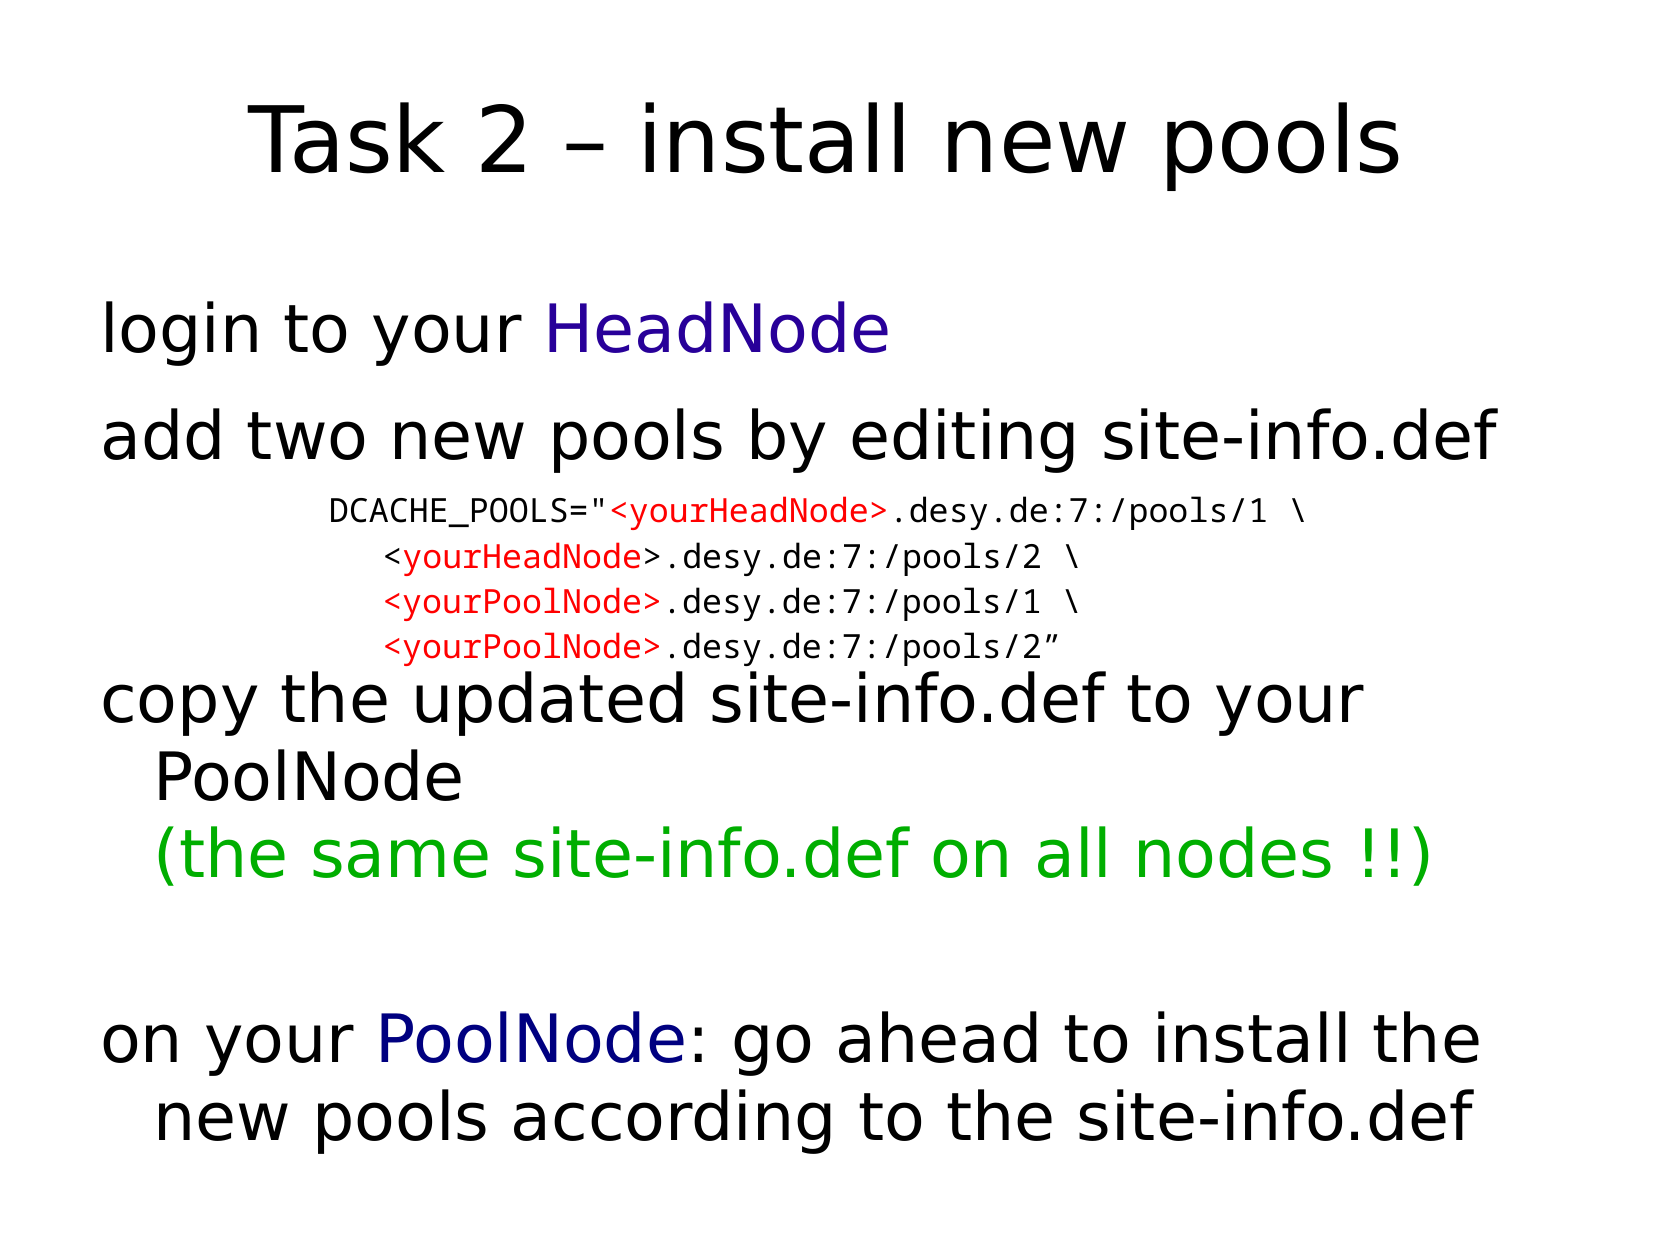

# Task 2 – install new pools
login to your HeadNode
add two new pools by editing site-info.def
copy the updated site-info.def to your PoolNode
(the same site-info.def on all nodes !!)
on your PoolNode: go ahead to install the new pools according to the site-info.def
DCACHE_POOLS="<yourHeadNode>.desy.de:7:/pools/1 \
<yourHeadNode>.desy.de:7:/pools/2 \
<yourPoolNode>.desy.de:7:/pools/1 \
<yourPoolNode>.desy.de:7:/pools/2”